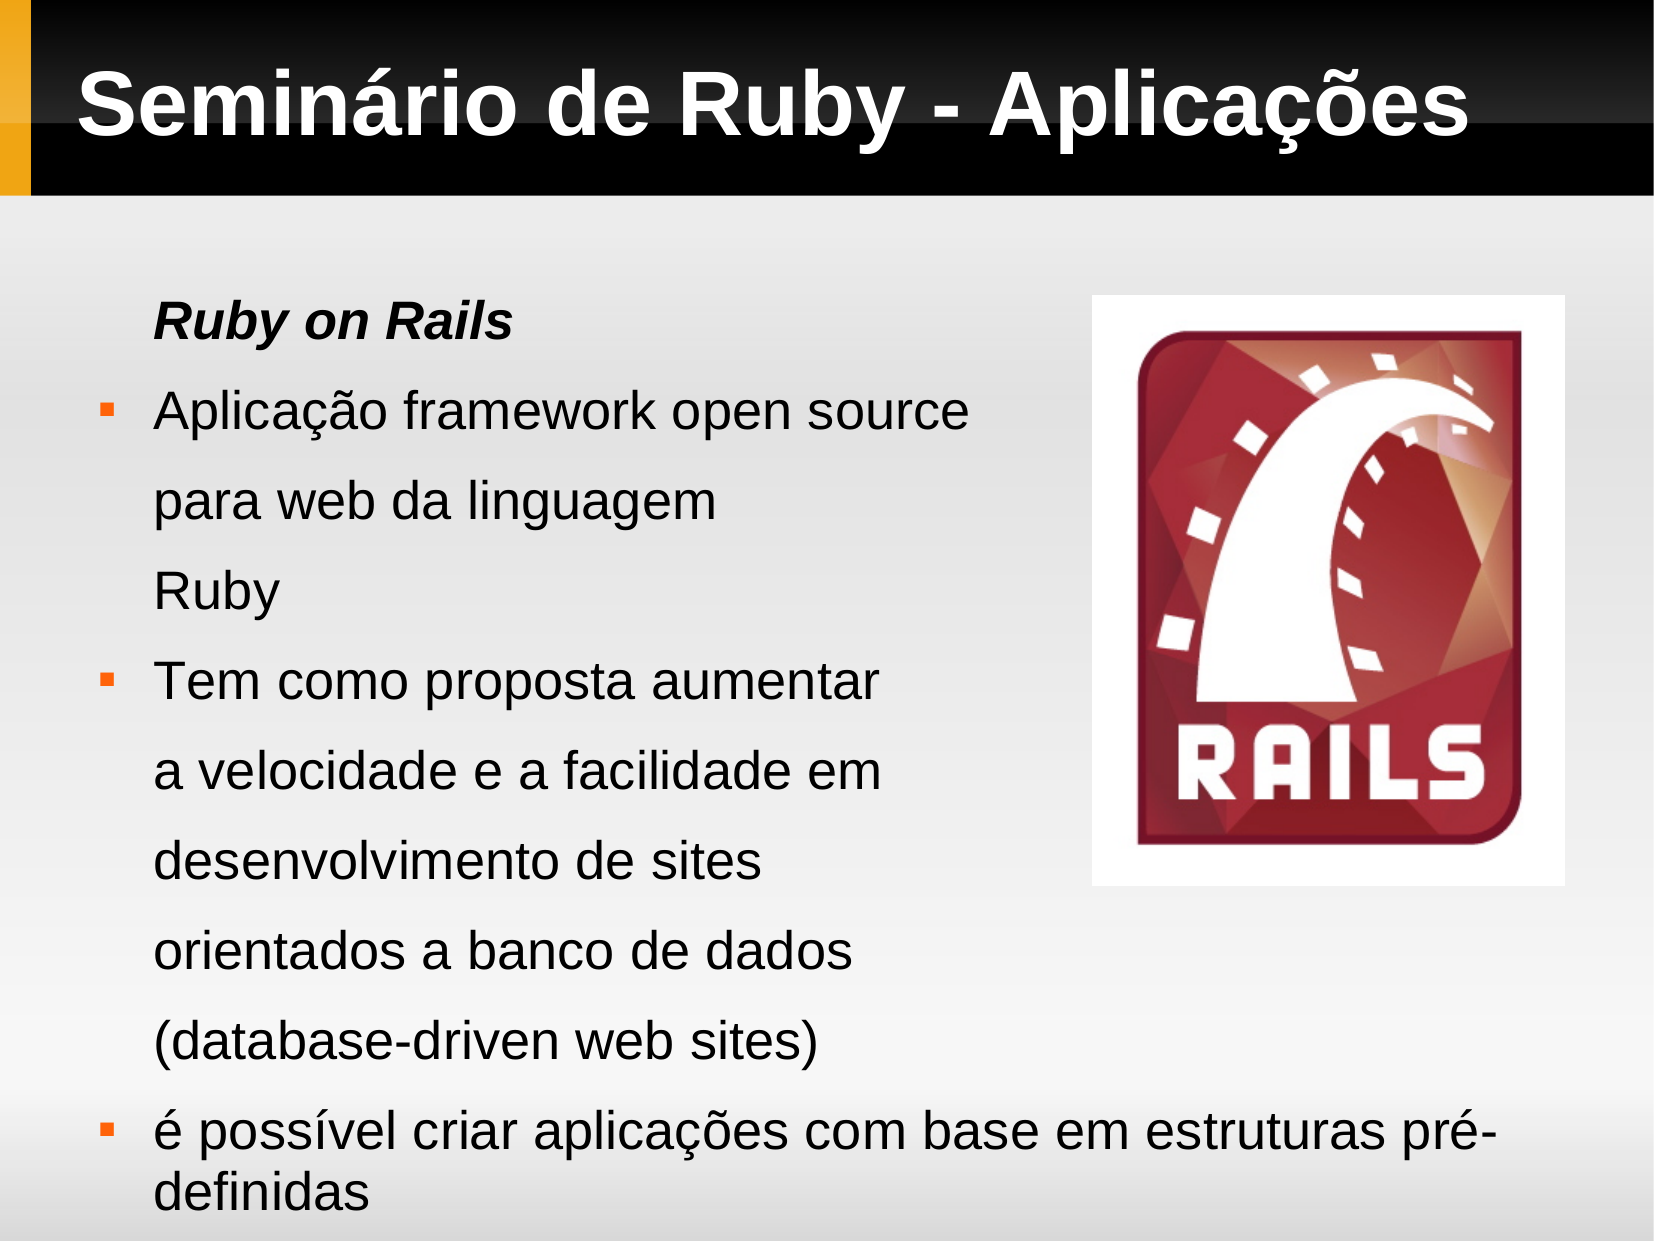

# Seminário de Ruby - Aplicações
Ruby on Rails
Aplicação framework open source
para web da linguagem
Ruby
Tem como proposta aumentar
a velocidade e a facilidade em
desenvolvimento de sites
orientados a banco de dados
(database-driven web sites)
é possível criar aplicações com base em estruturas pré-definidas